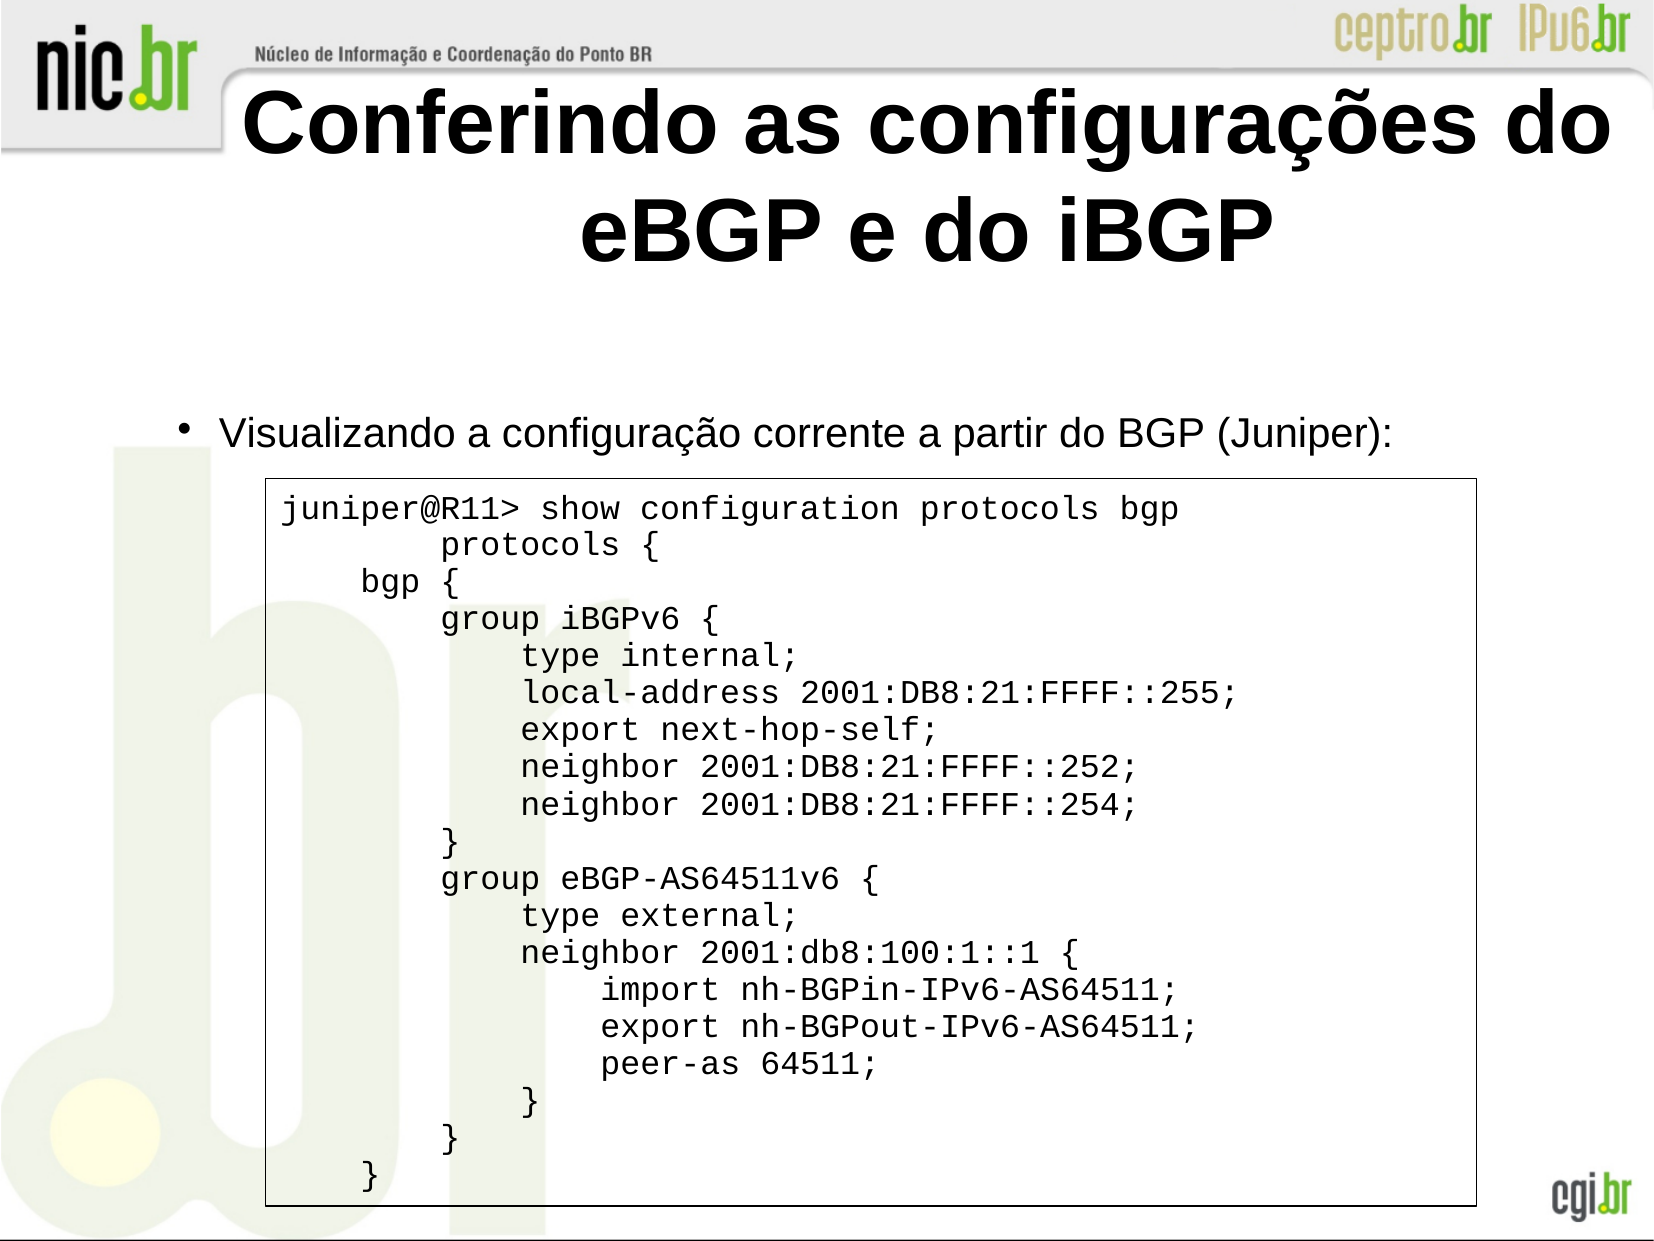

Conferindo as configurações do eBGP e do iBGP
 Visualizando a configuração corrente a partir do BGP (Juniper):
juniper@R11> show configuration protocols bgp
 protocols {
 bgp {
 group iBGPv6 {
 type internal;
 local-address 2001:DB8:21:FFFF::255;
 export next-hop-self;
 neighbor 2001:DB8:21:FFFF::252;
 neighbor 2001:DB8:21:FFFF::254;
 }
 group eBGP-AS64511v6 {
 type external;
 neighbor 2001:db8:100:1::1 {
 import nh-BGPin-IPv6-AS64511;
 export nh-BGPout-IPv6-AS64511;
 peer-as 64511;
 }
 }
 }